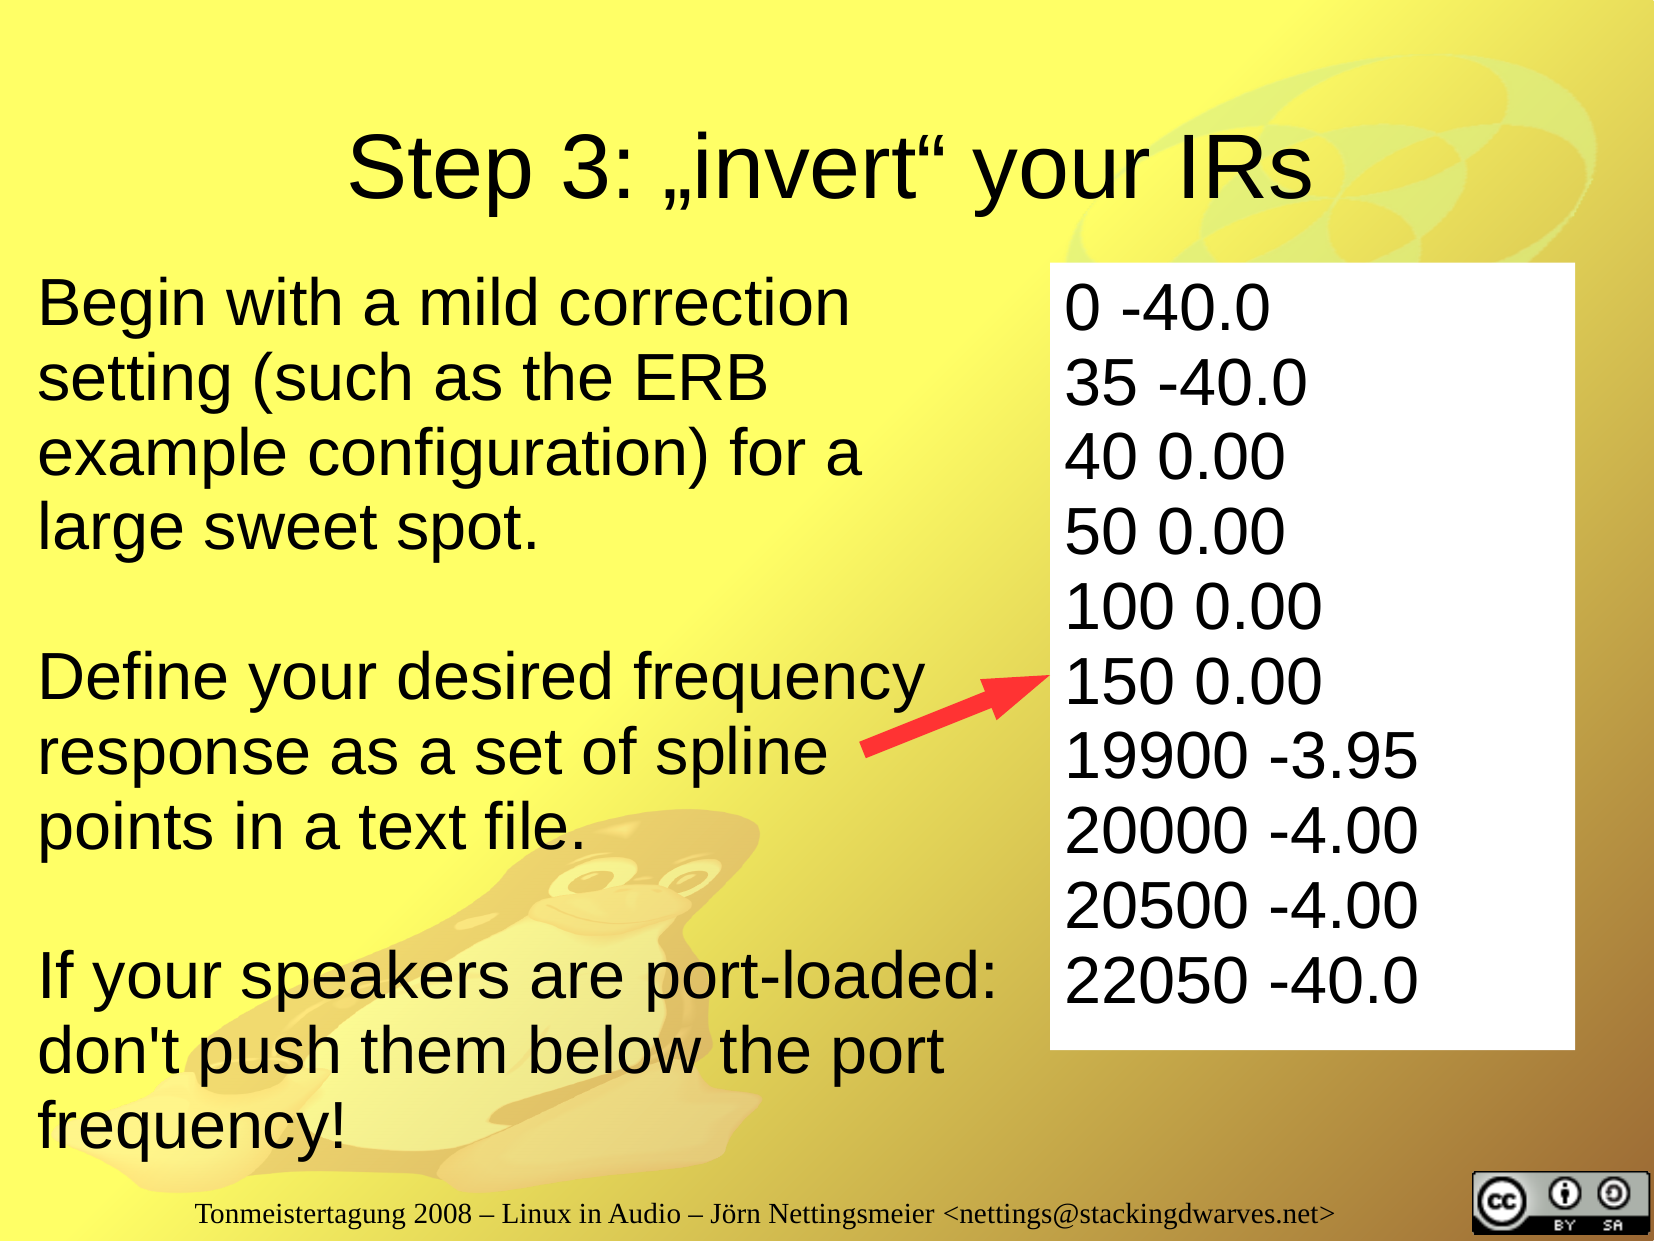

# Step 3: „invert“ your IRs
0 -40.0
35 -40.0
40 0.00
50 0.00
100 0.00
150 0.00
19900 -3.95
20000 -4.00
20500 -4.00
22050 -40.0
Begin with a mild correction setting (such as the ERB example configuration) for a large sweet spot.
Define your desired frequency response as a set of spline points in a text file.
If your speakers are port-loaded: don't push them below the port frequency!